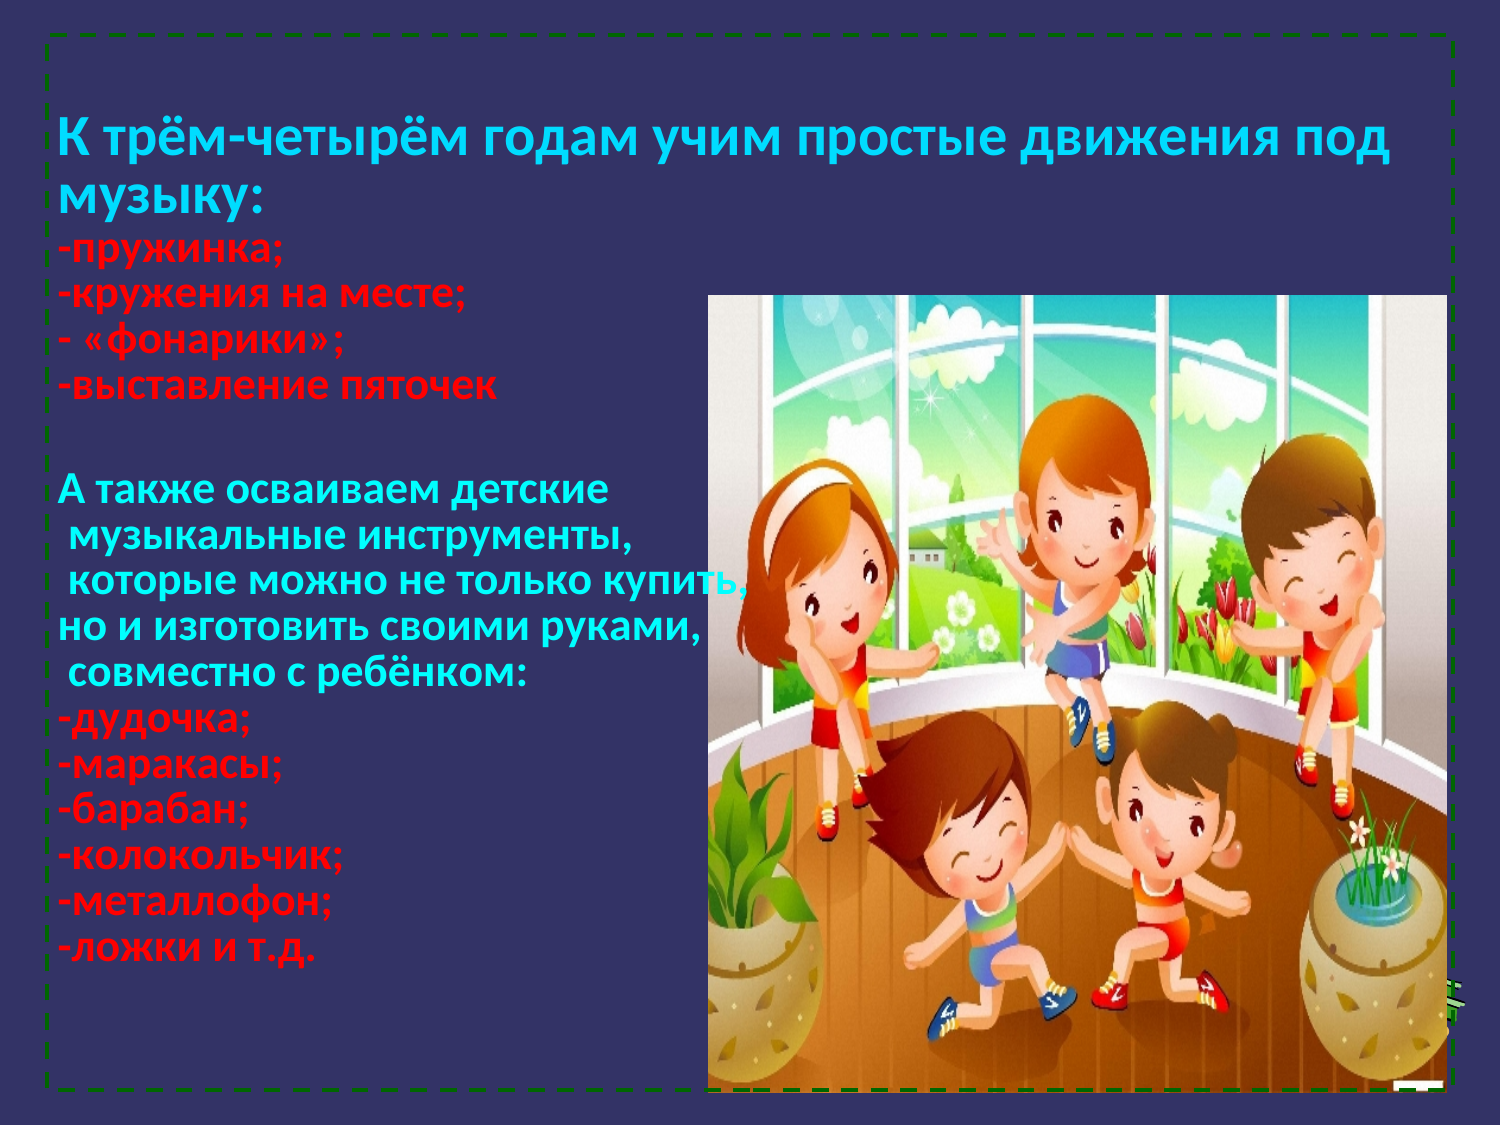

К трём-четырём годам учим простые движения под музыку:
-пружинка;
-кружения на месте;
- «фонарики»;
-выставление пяточек
А также осваиваем детские
 музыкальные инструменты,
 которые можно не только купить,
но и изготовить своими руками,
 совместно с ребёнком:
-дудочка;
-маракасы;
-барабан;
-колокольчик;
-металлофон;
-ложки и т.д.